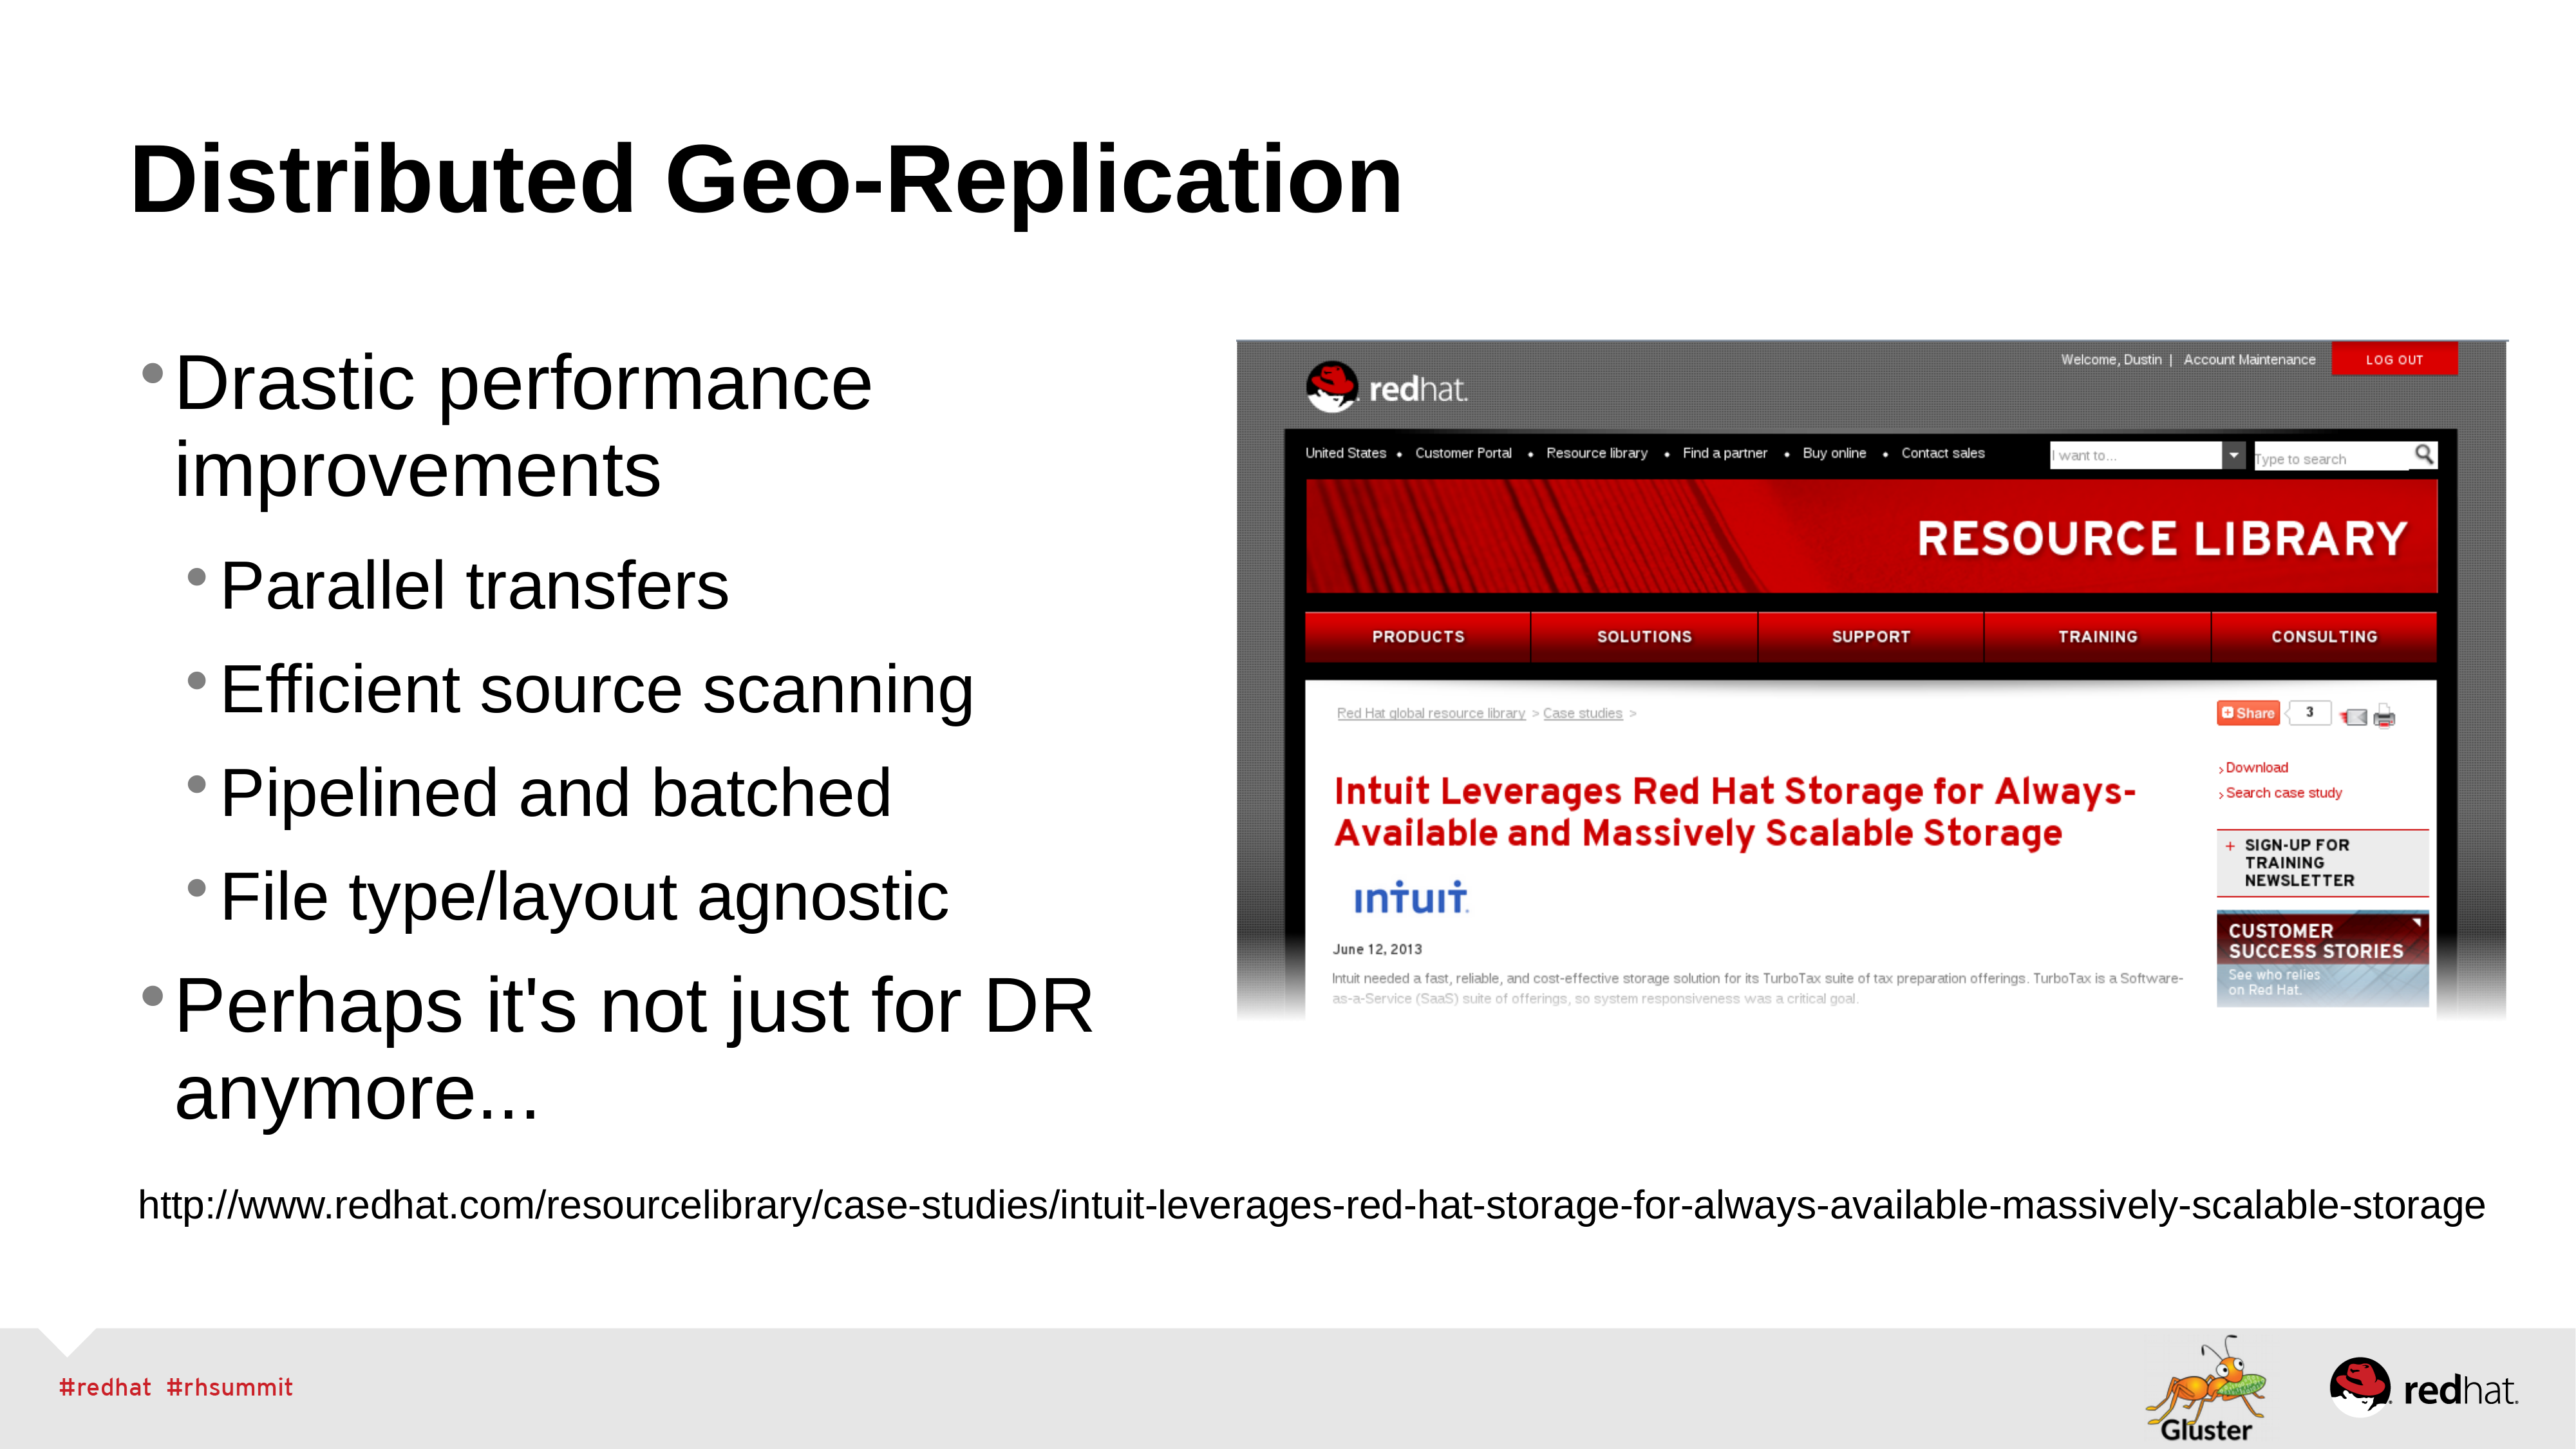

# Distributed Geo-Replication
Drastic performance improvements
Parallel transfers
Efficient source scanning
Pipelined and batched
File type/layout agnostic
Perhaps it's not just for DR anymore...
http://www.redhat.com/resourcelibrary/case-studies/intuit-leverages-red-hat-storage-for-always-available-massively-scalable-storage